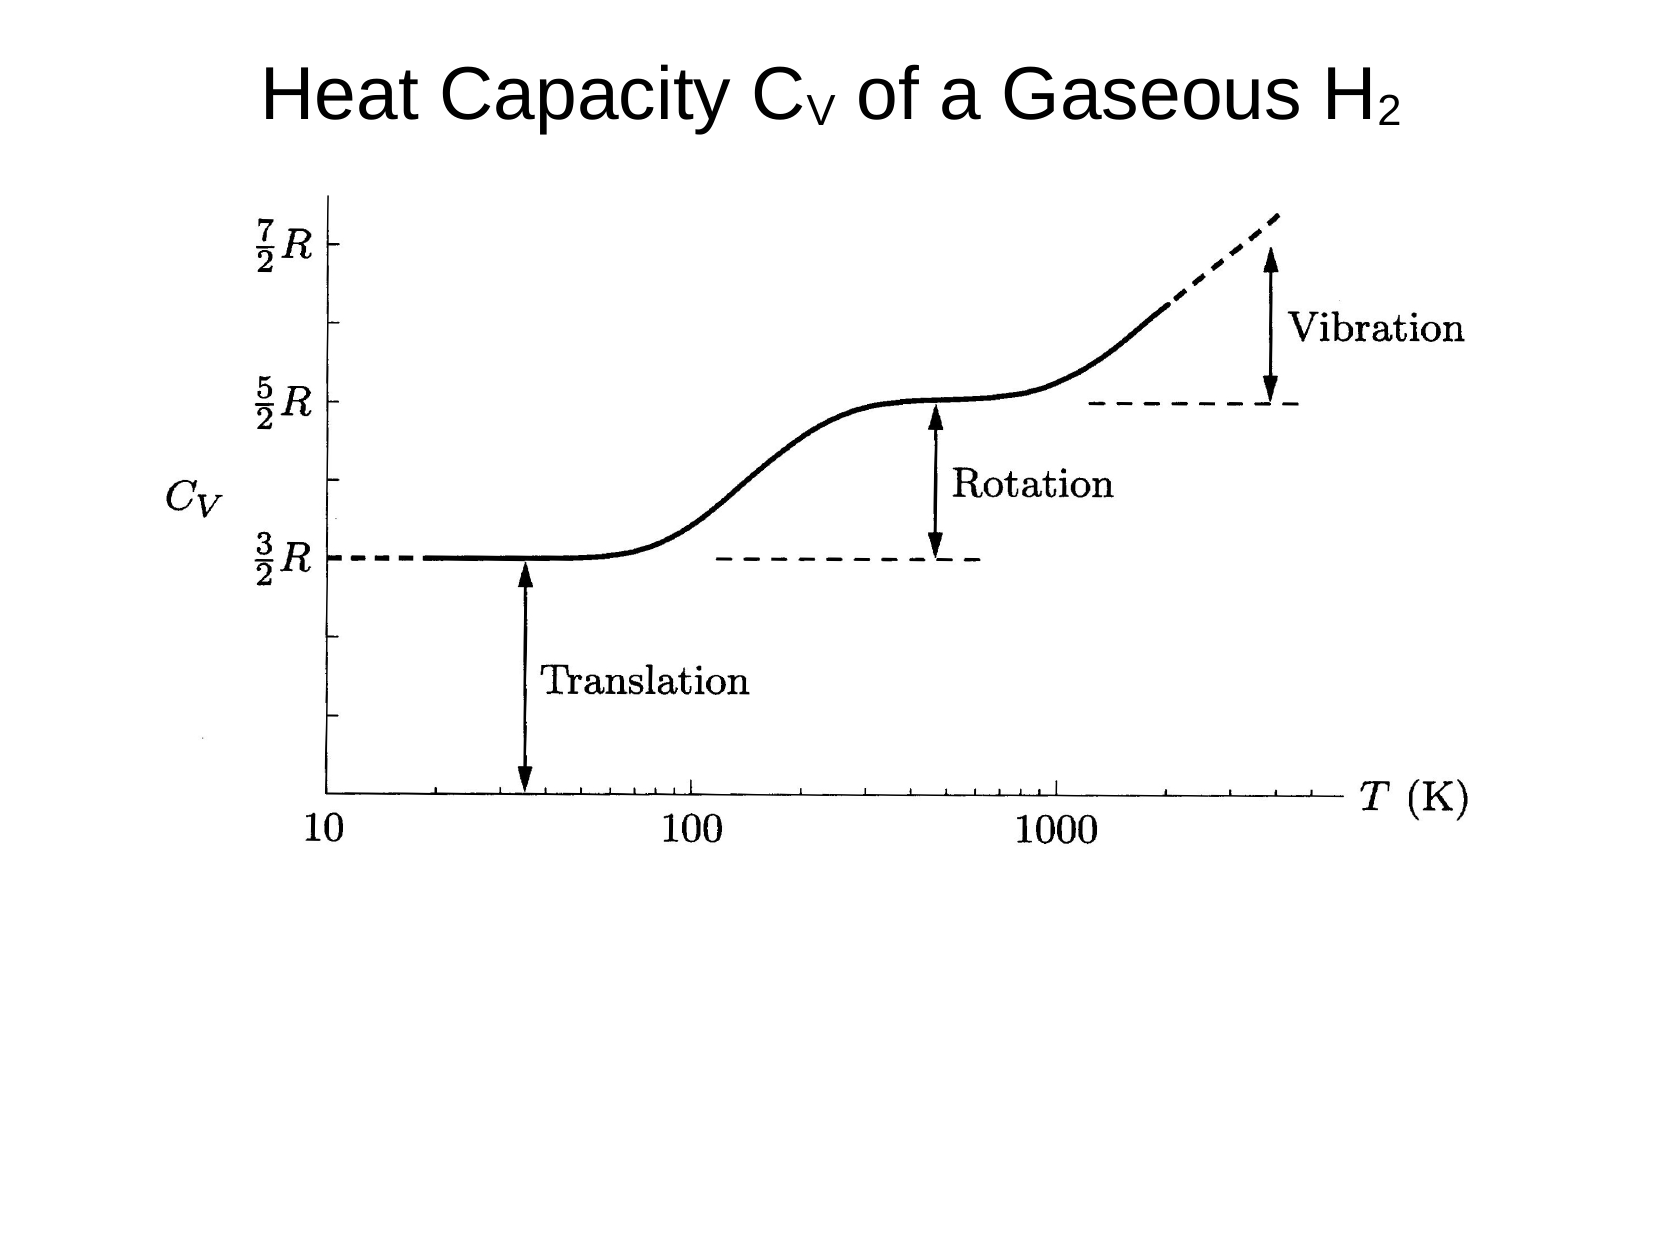

# Heat Capacity CV of a Gaseous H2